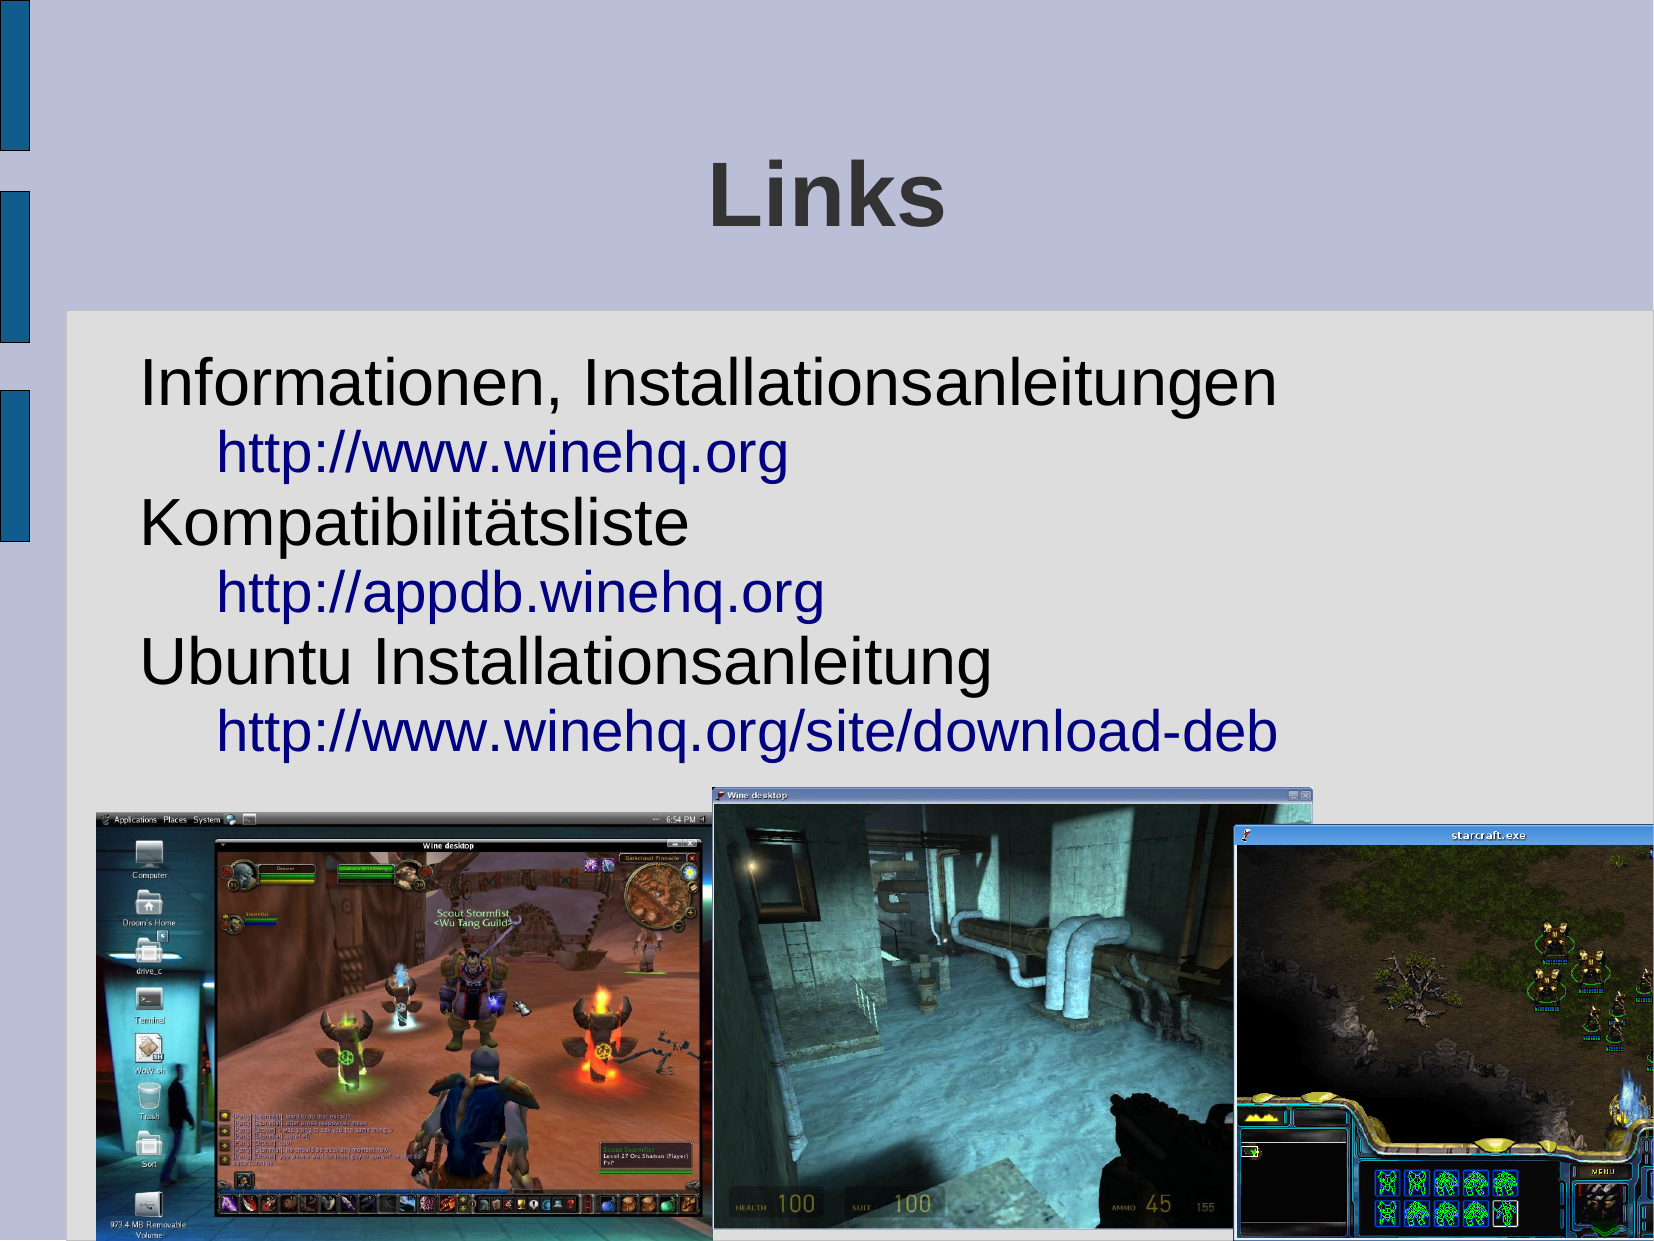

# Links
Informationen, Installationsanleitungen
http://www.winehq.org
Kompatibilitätsliste
http://appdb.winehq.org
Ubuntu Installationsanleitung
http://www.winehq.org/site/download-deb